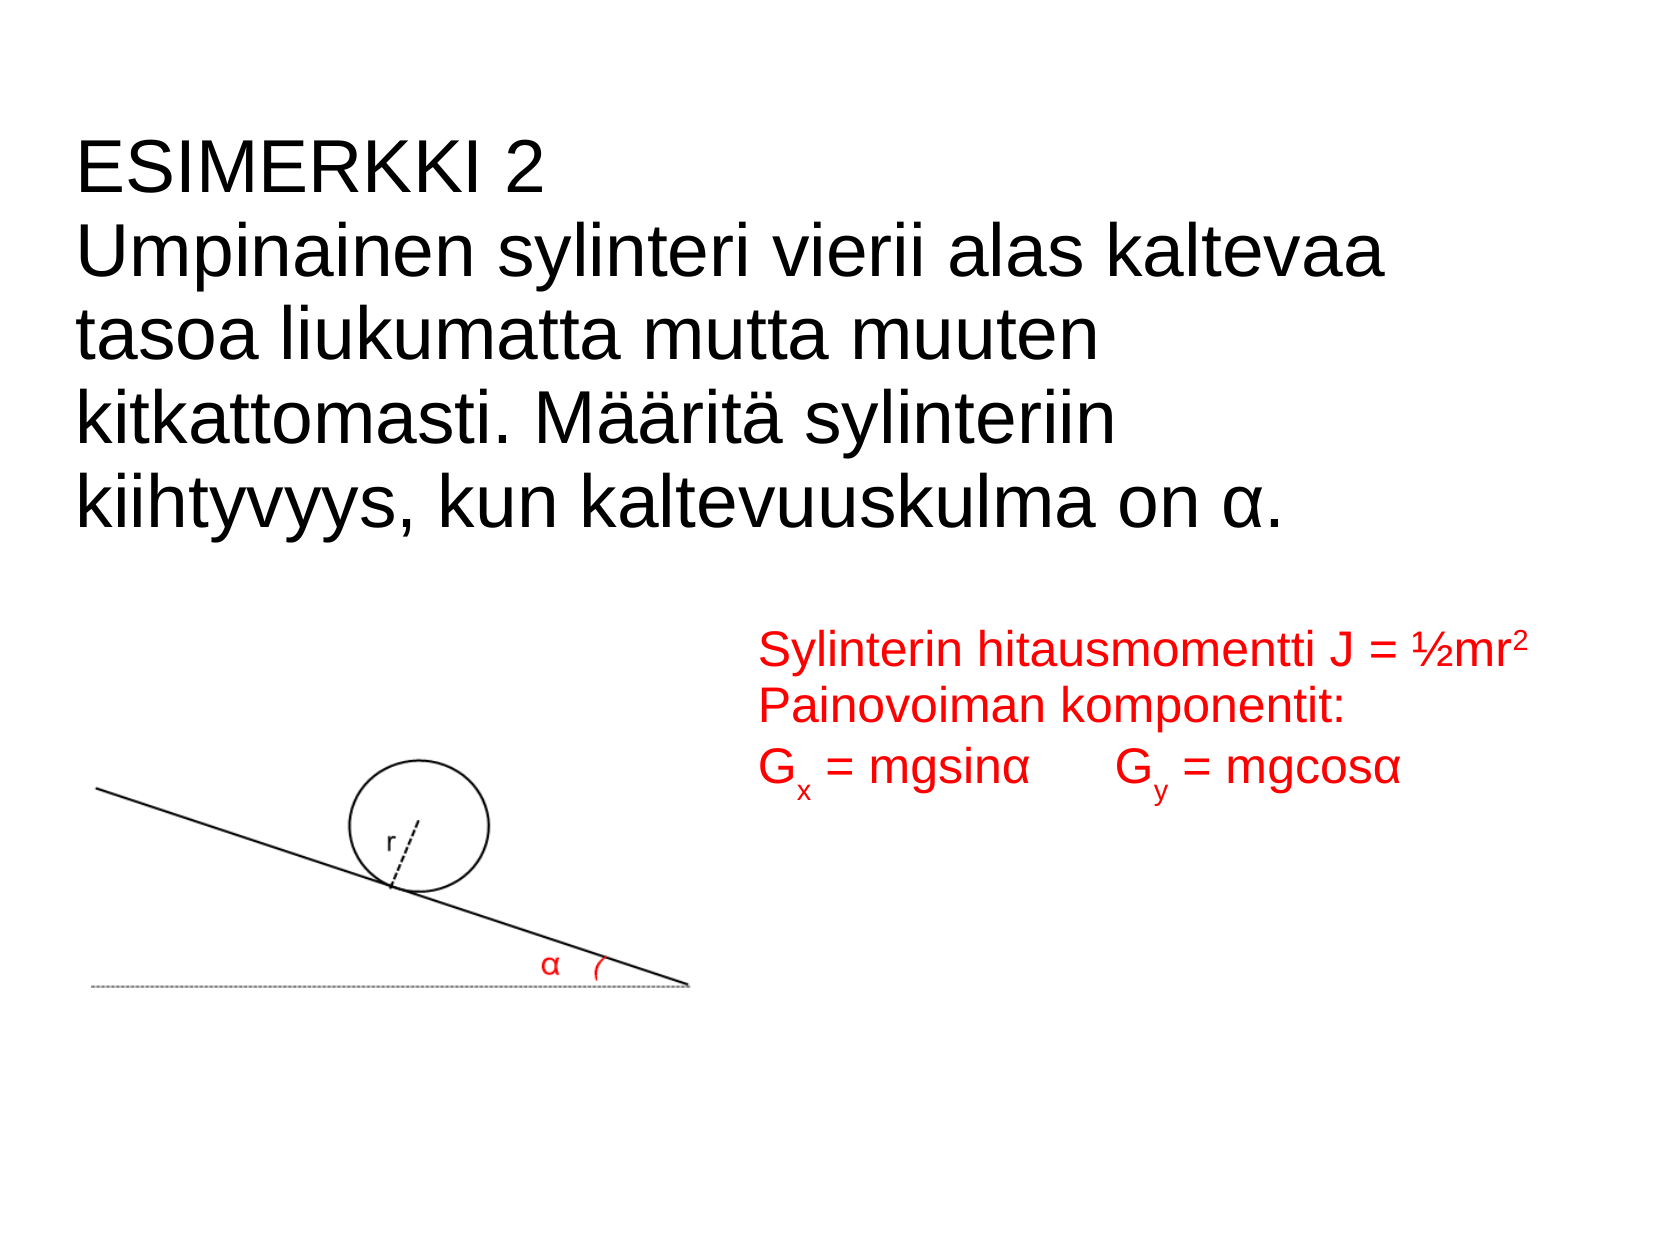

ESIMERKKI 2
Umpinainen sylinteri vierii alas kaltevaa tasoa liukumatta mutta muuten kitkattomasti. Määritä sylinteriin kiihtyvyys, kun kaltevuuskulma on α.
Sylinterin hitausmomentti J = ½mr2
Painovoiman komponentit:
Gx = mgsinα Gy = mgcosα